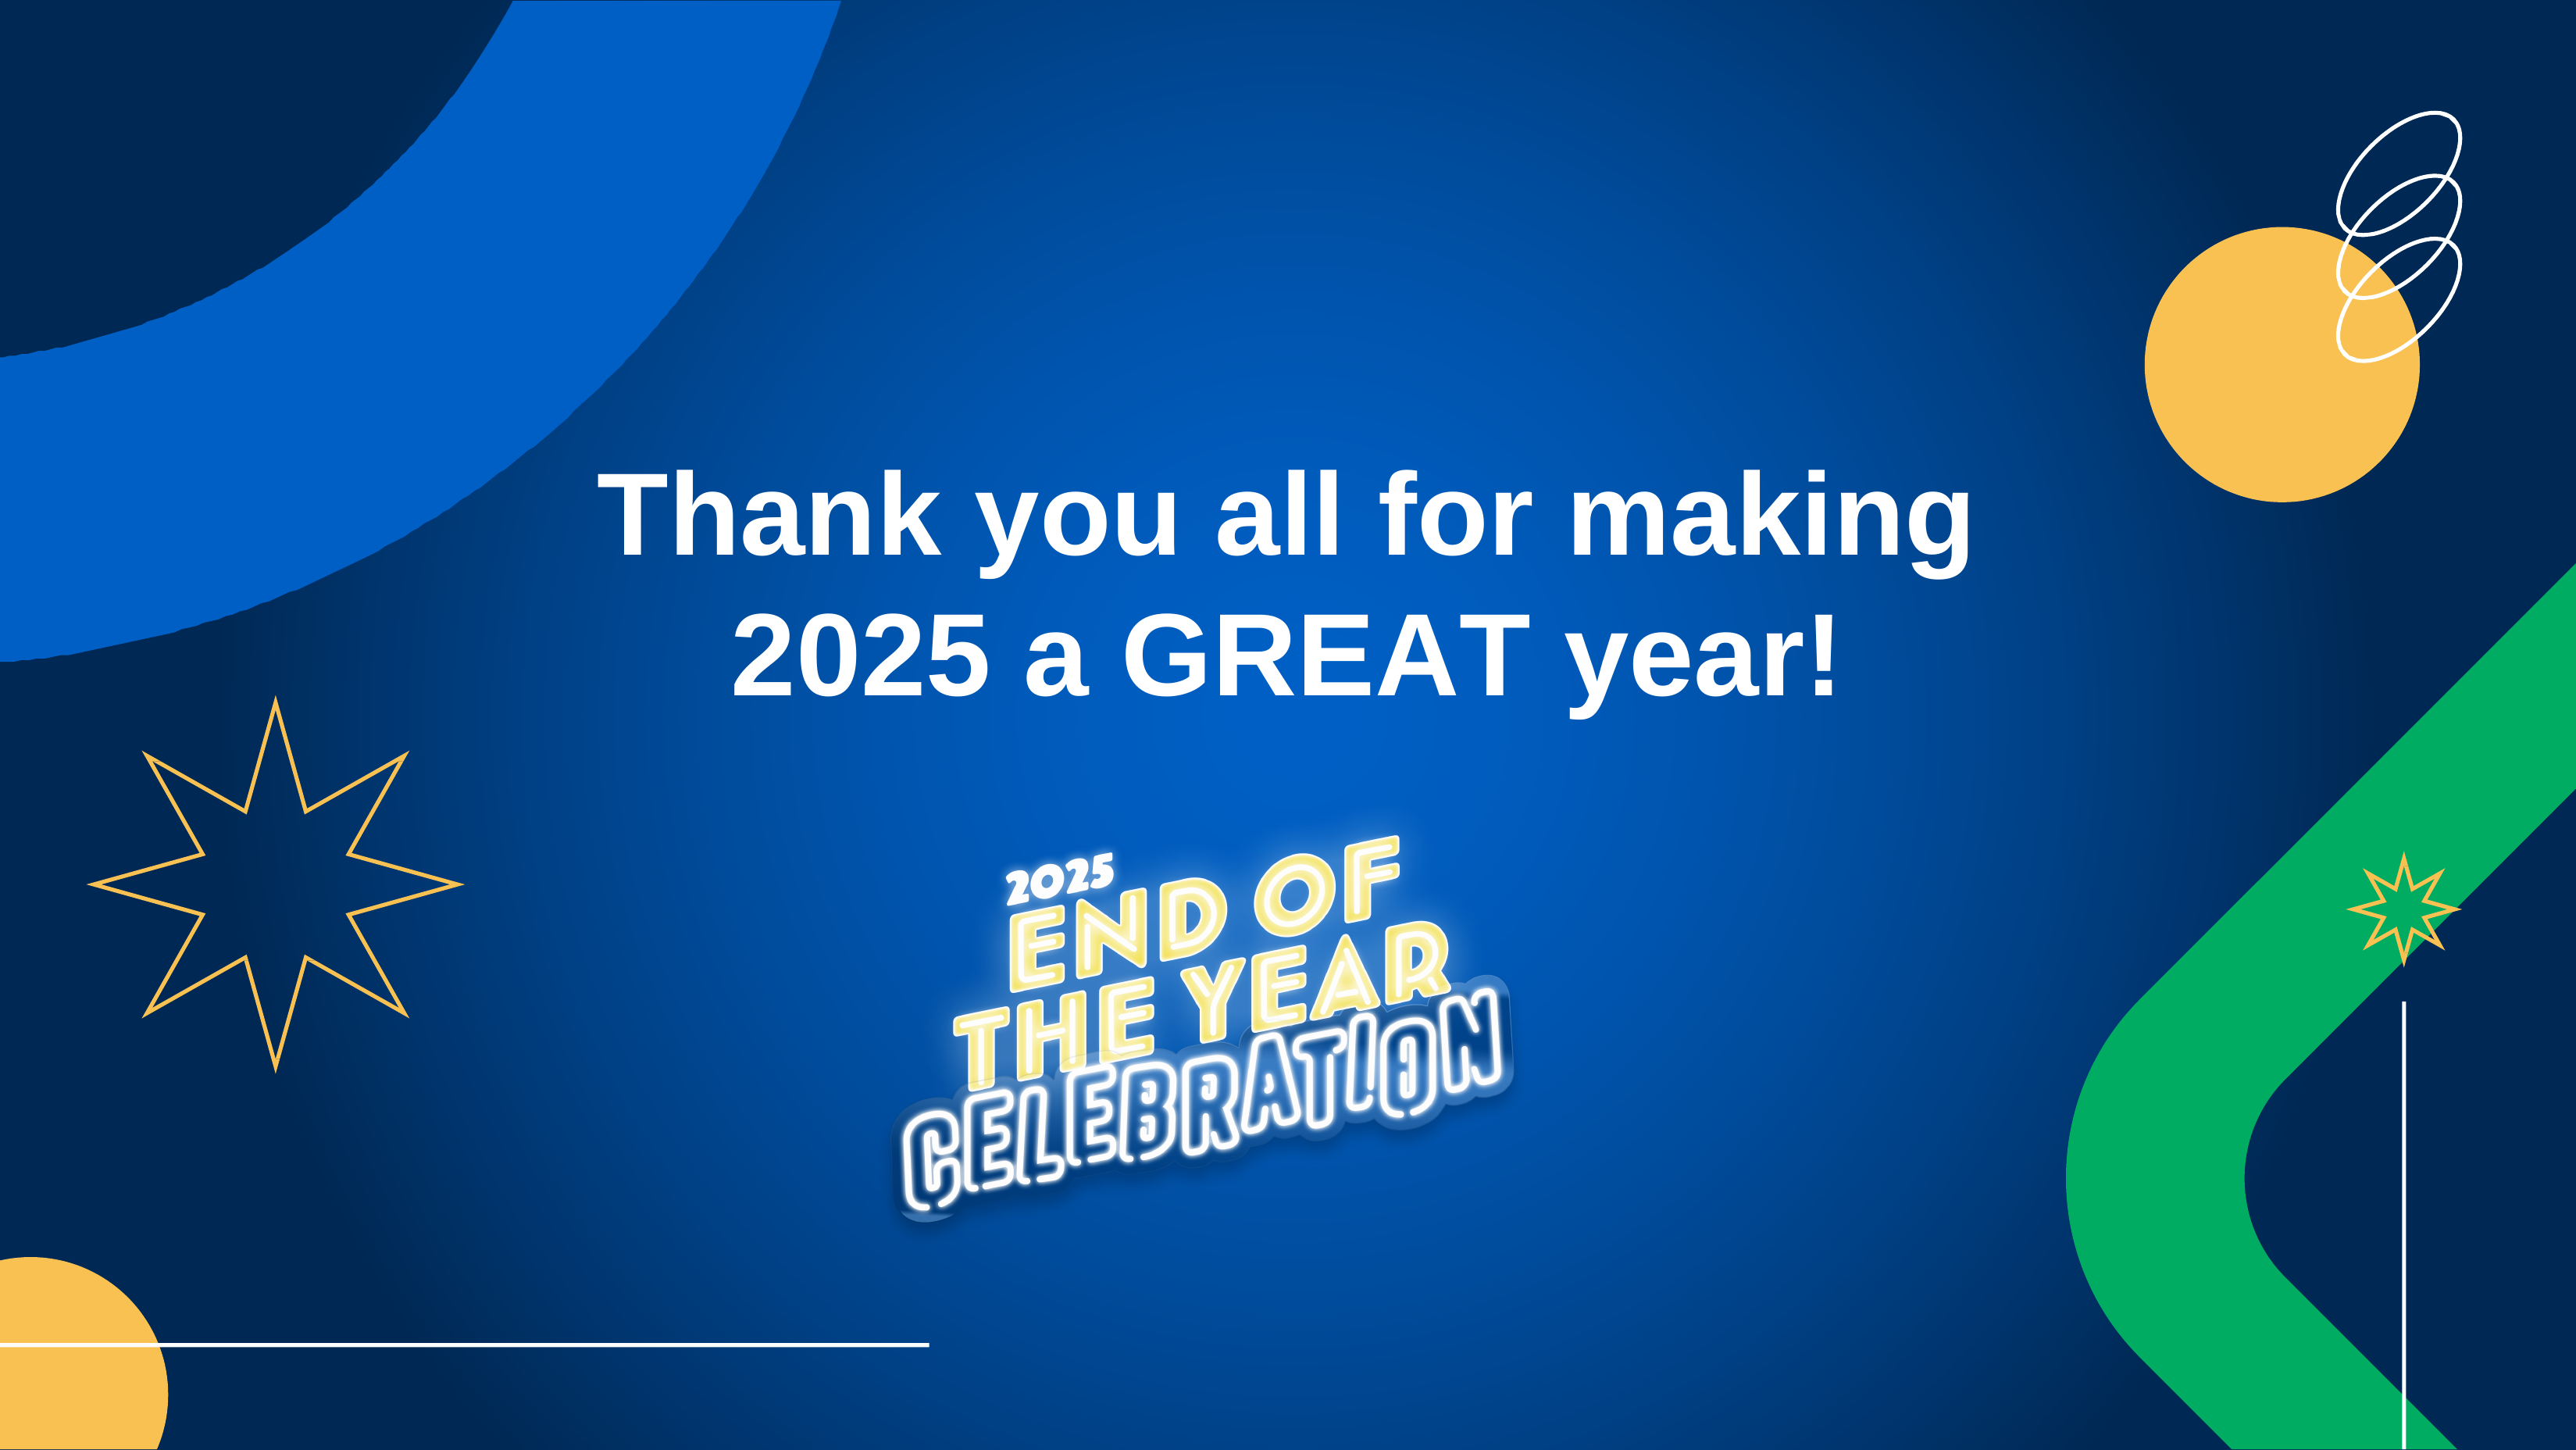

Thank you all for making
2025 a GREAT year!